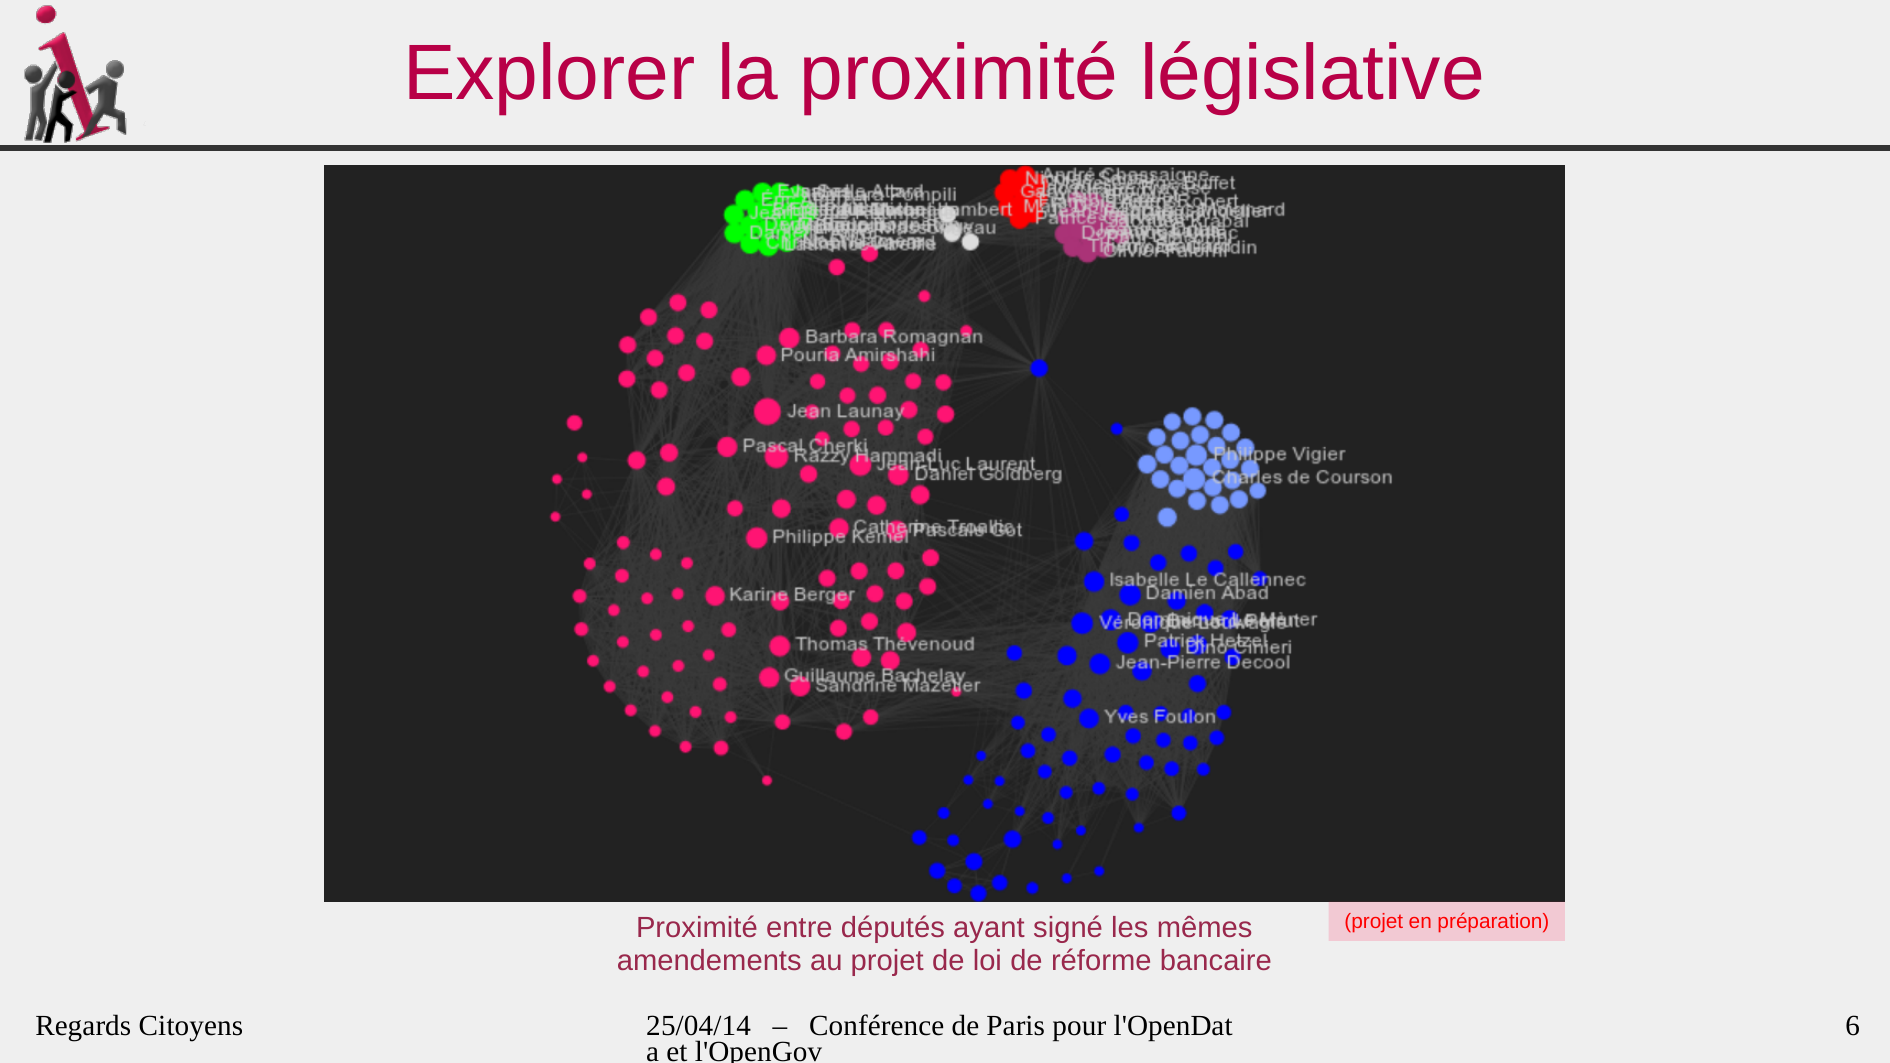

# Explorer la proximité législative
(projet en préparation)
Proximité entre députés ayant signé les mêmes
amendements au projet de loi de réforme bancaire
Regards Citoyens
25/04/14 – Conférence de Paris pour l'OpenData et l'OpenGov
6